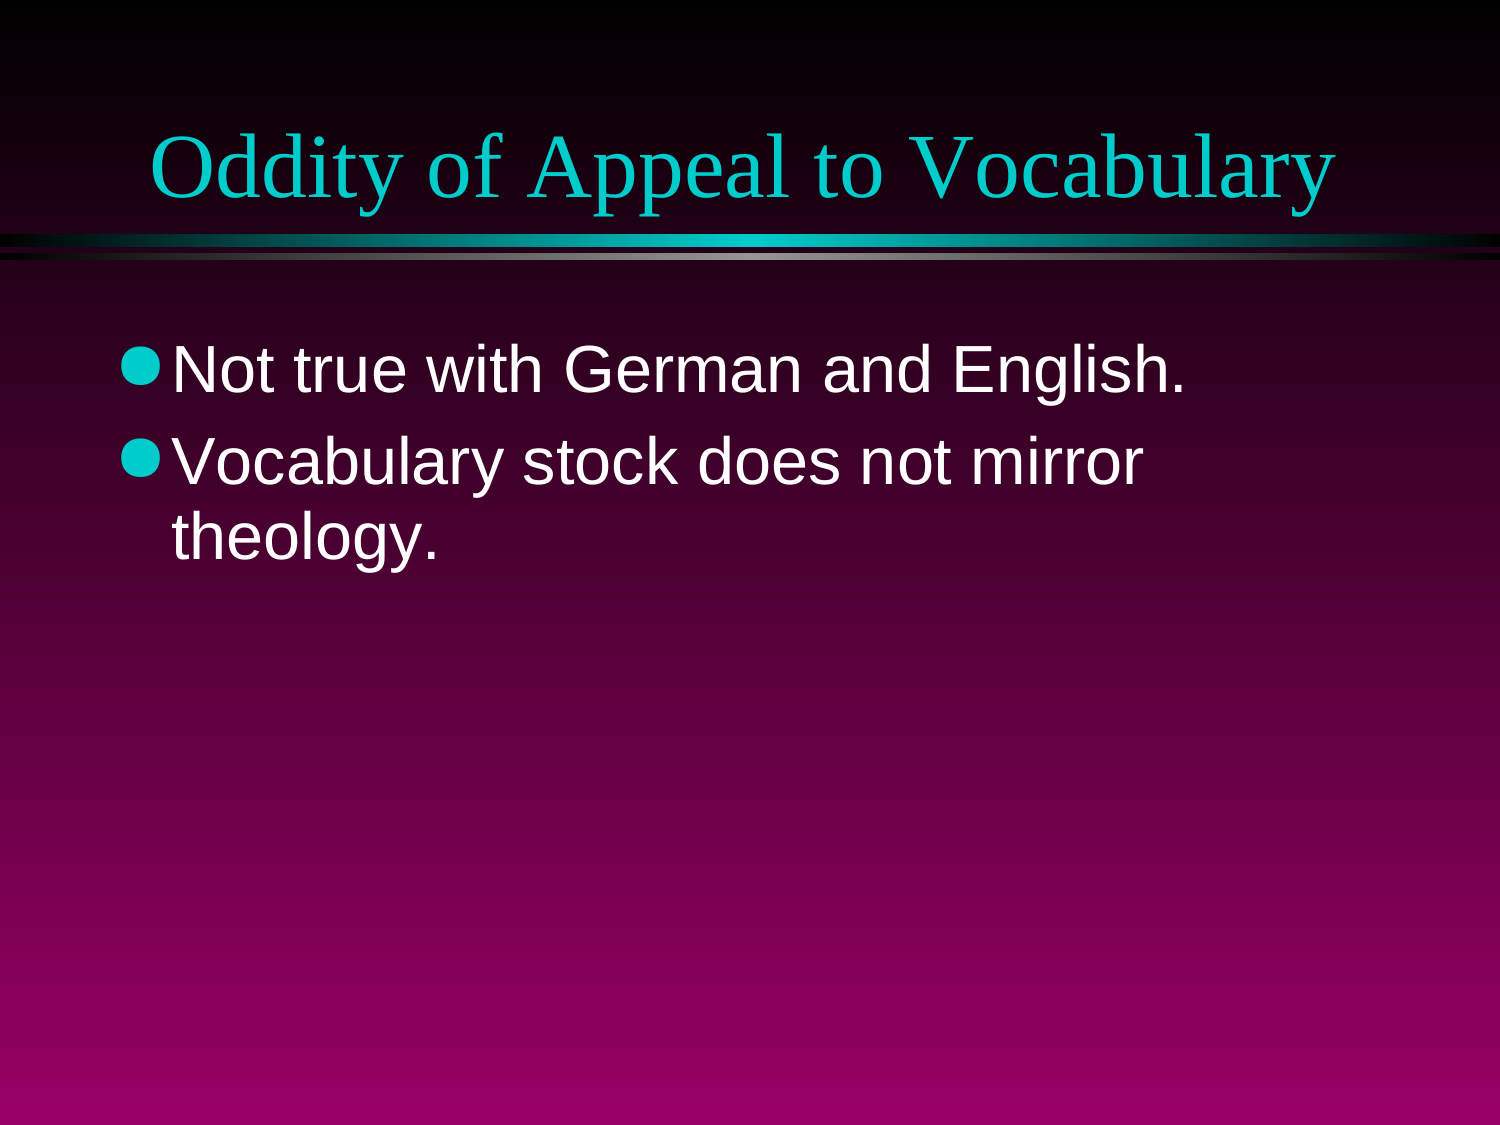

# Oddity of Appeal to Vocabulary
Not true with German and English.
Vocabulary stock does not mirror theology.